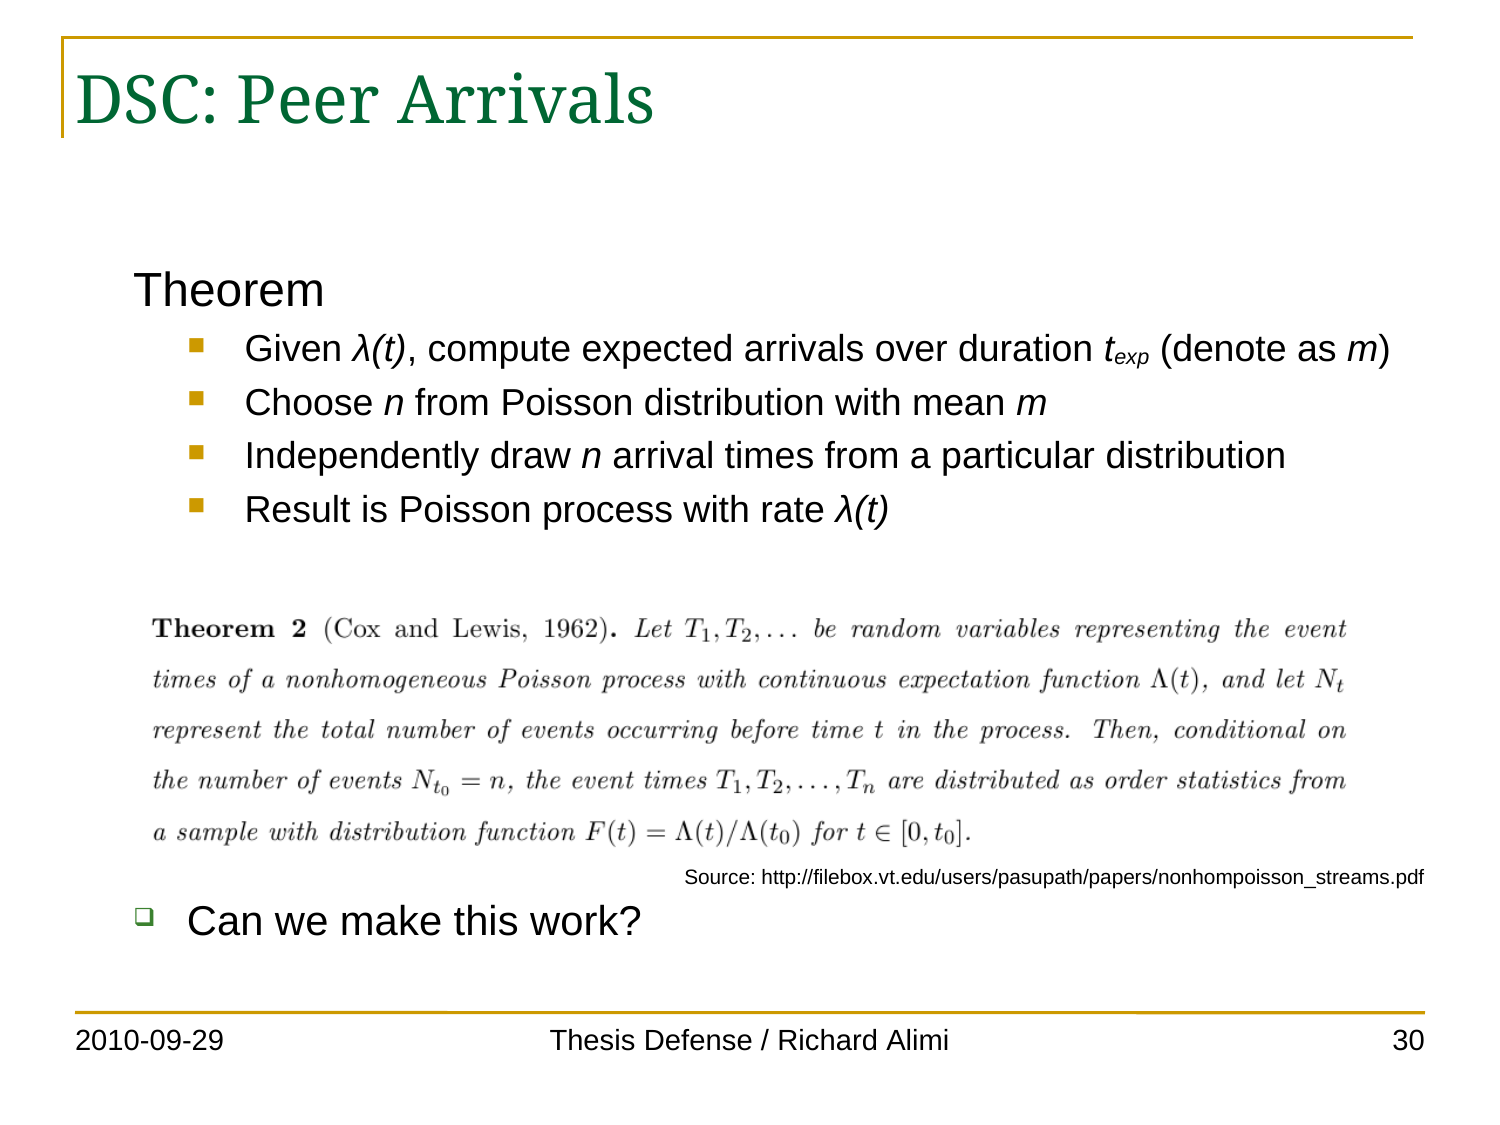

# DSC: Peer Arrivals
Theorem
Given λ(t), compute expected arrivals over duration texp (denote as m)
Choose n from Poisson distribution with mean m
Independently draw n arrival times from a particular distribution
Result is Poisson process with rate λ(t)
Can we make this work?
Source: http://filebox.vt.edu/users/pasupath/papers/nonhompoisson_streams.pdf
2010-09-29
Thesis Defense / Richard Alimi
30